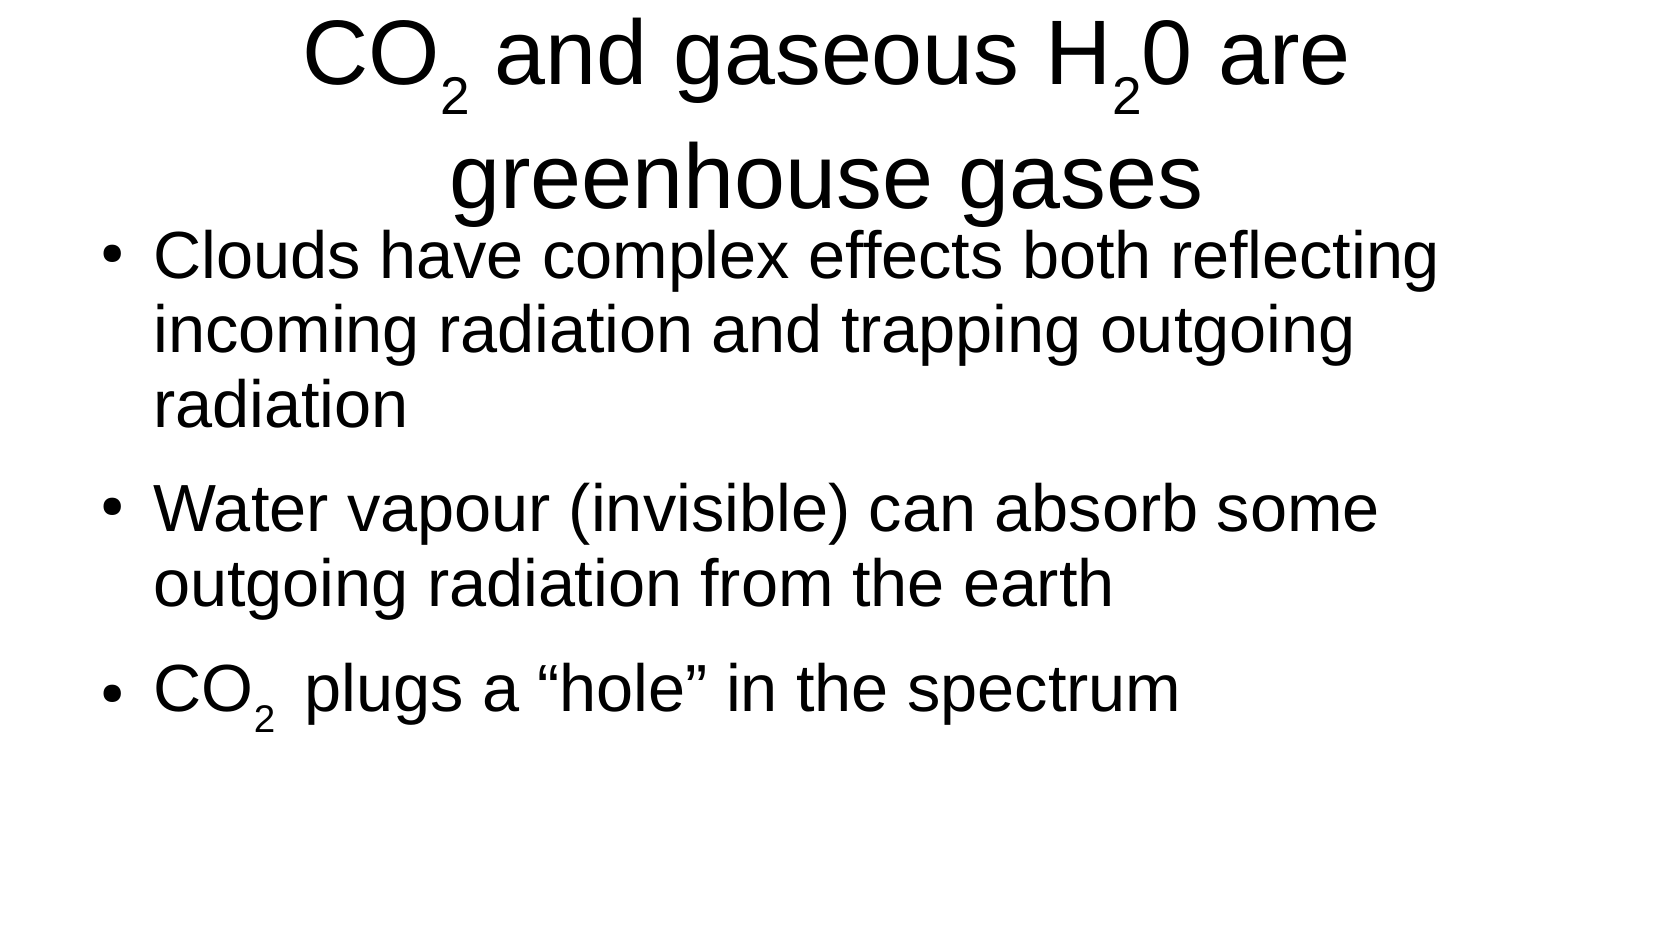

# CO2 and gaseous H20 are greenhouse gases
Clouds have complex effects both reflecting incoming radiation and trapping outgoing radiation
Water vapour (invisible) can absorb some outgoing radiation from the earth
CO2 plugs a “hole” in the spectrum